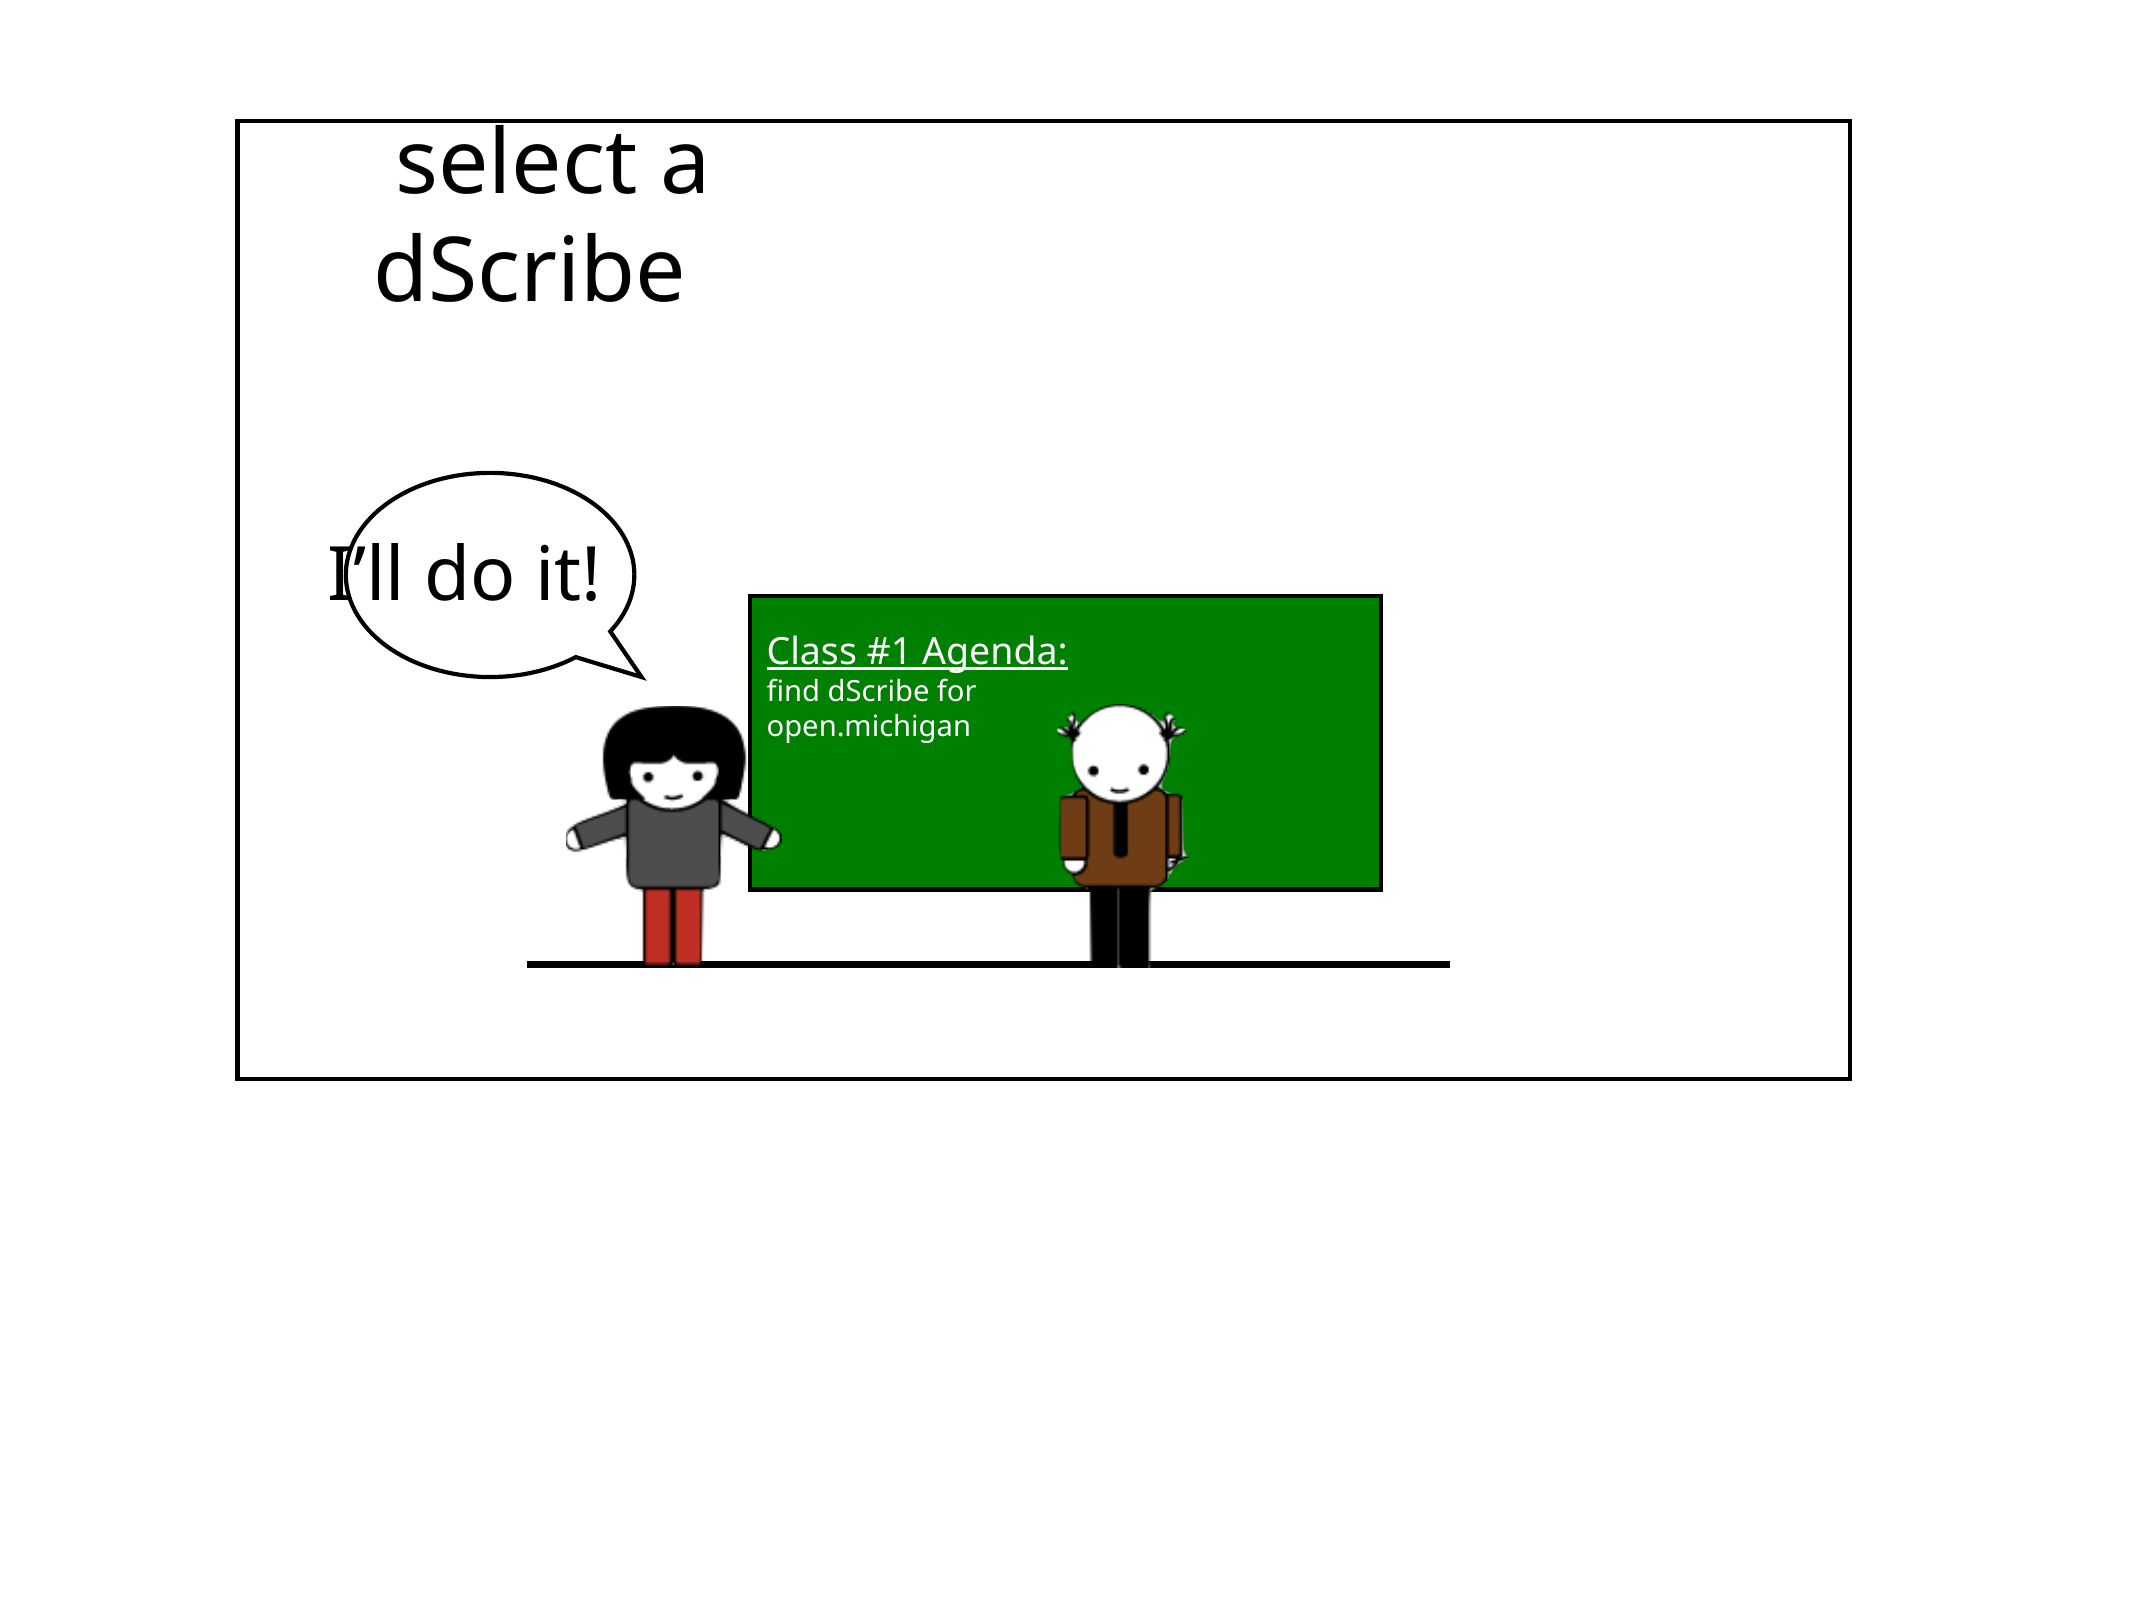

select a dScribe
I’ll do it!
Class #1 Agenda:
find dScribe for
open.michigan